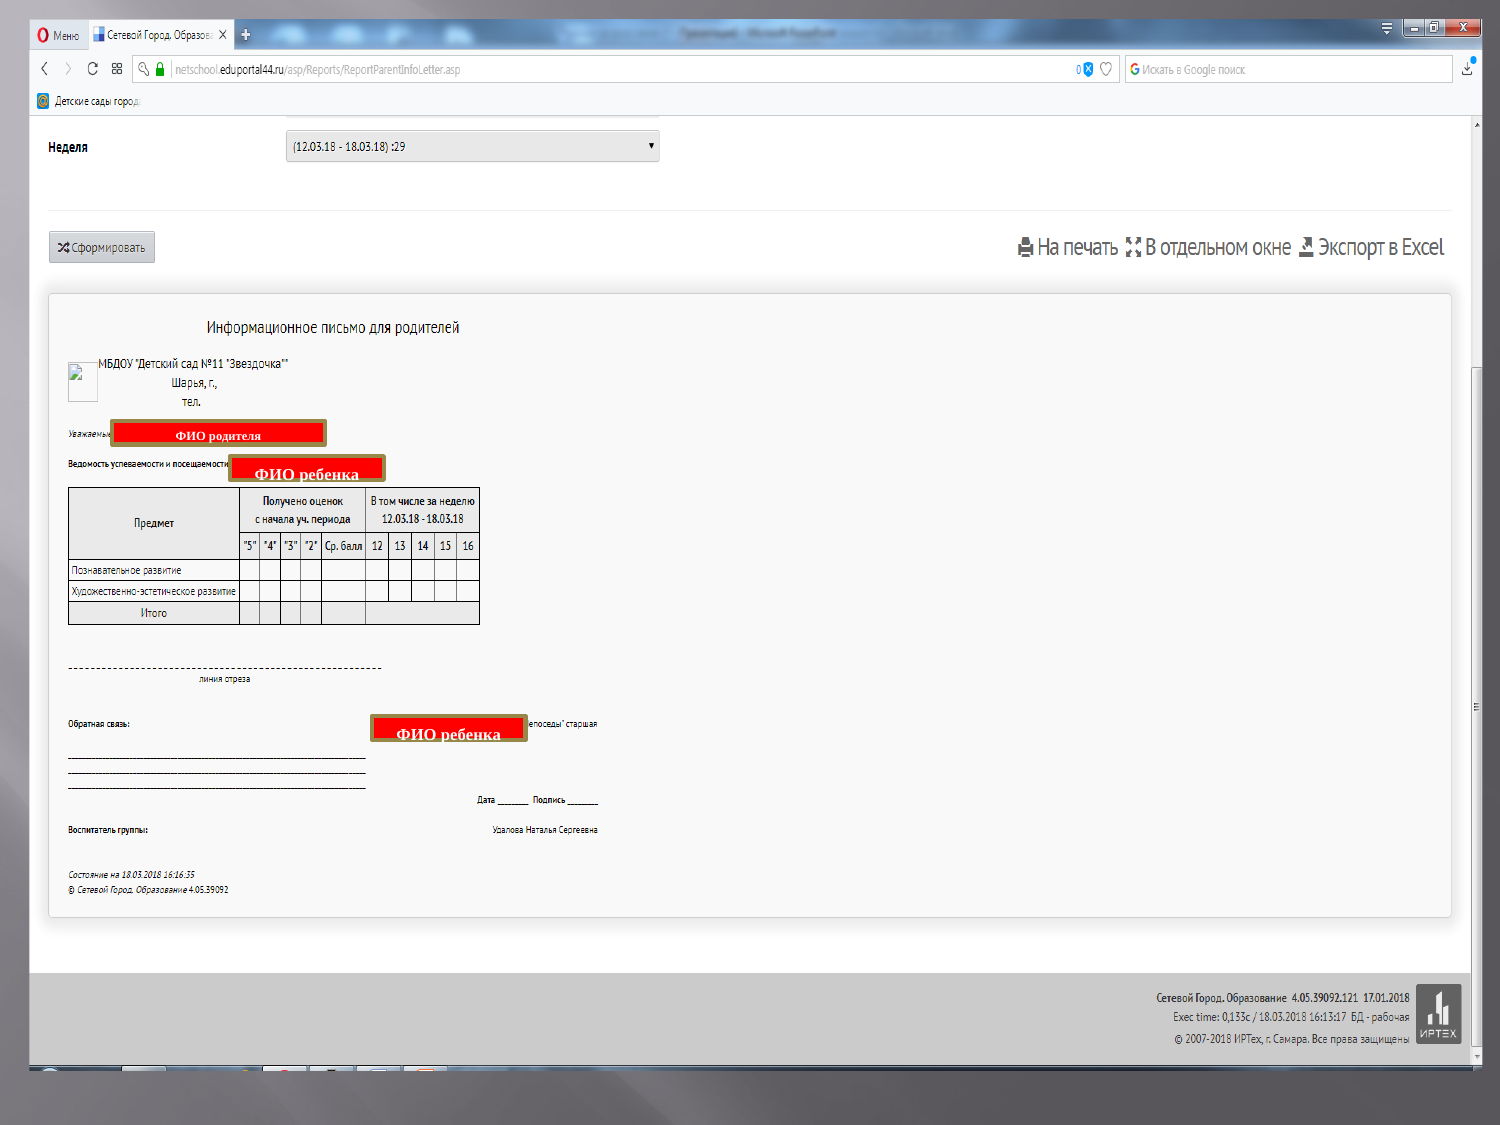

#
ФИО родителя
ФИО ребенка
ФИО ребенка